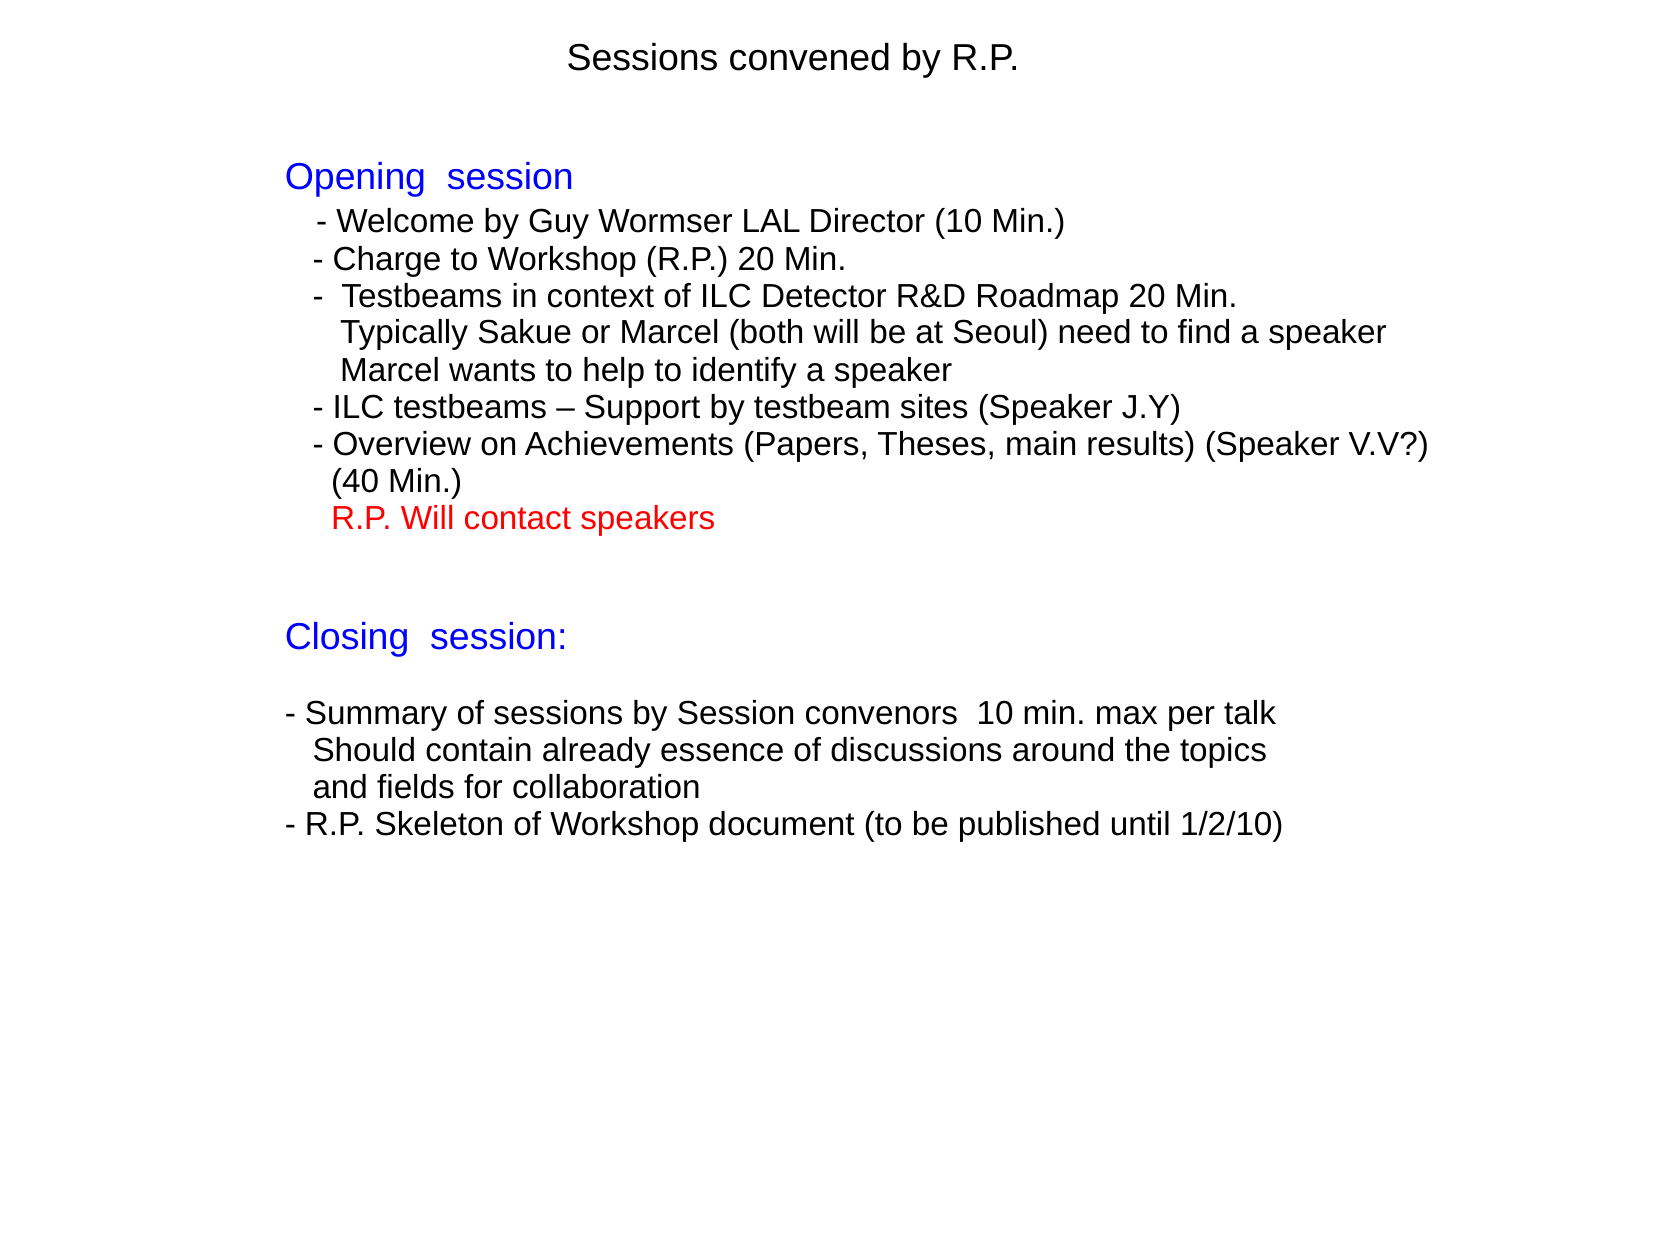

Sessions convened by R.P.
Opening session
 - Welcome by Guy Wormser LAL Director (10 Min.)
 - Charge to Workshop (R.P.) 20 Min.
 - Testbeams in context of ILC Detector R&D Roadmap 20 Min.
 Typically Sakue or Marcel (both will be at Seoul) need to find a speaker
 Marcel wants to help to identify a speaker
 - ILC testbeams – Support by testbeam sites (Speaker J.Y)
 - Overview on Achievements (Papers, Theses, main results) (Speaker V.V?)
 (40 Min.)
 R.P. Will contact speakers
Closing session:
- Summary of sessions by Session convenors 10 min. max per talk
 Should contain already essence of discussions around the topics
 and fields for collaboration
- R.P. Skeleton of Workshop document (to be published until 1/2/10)